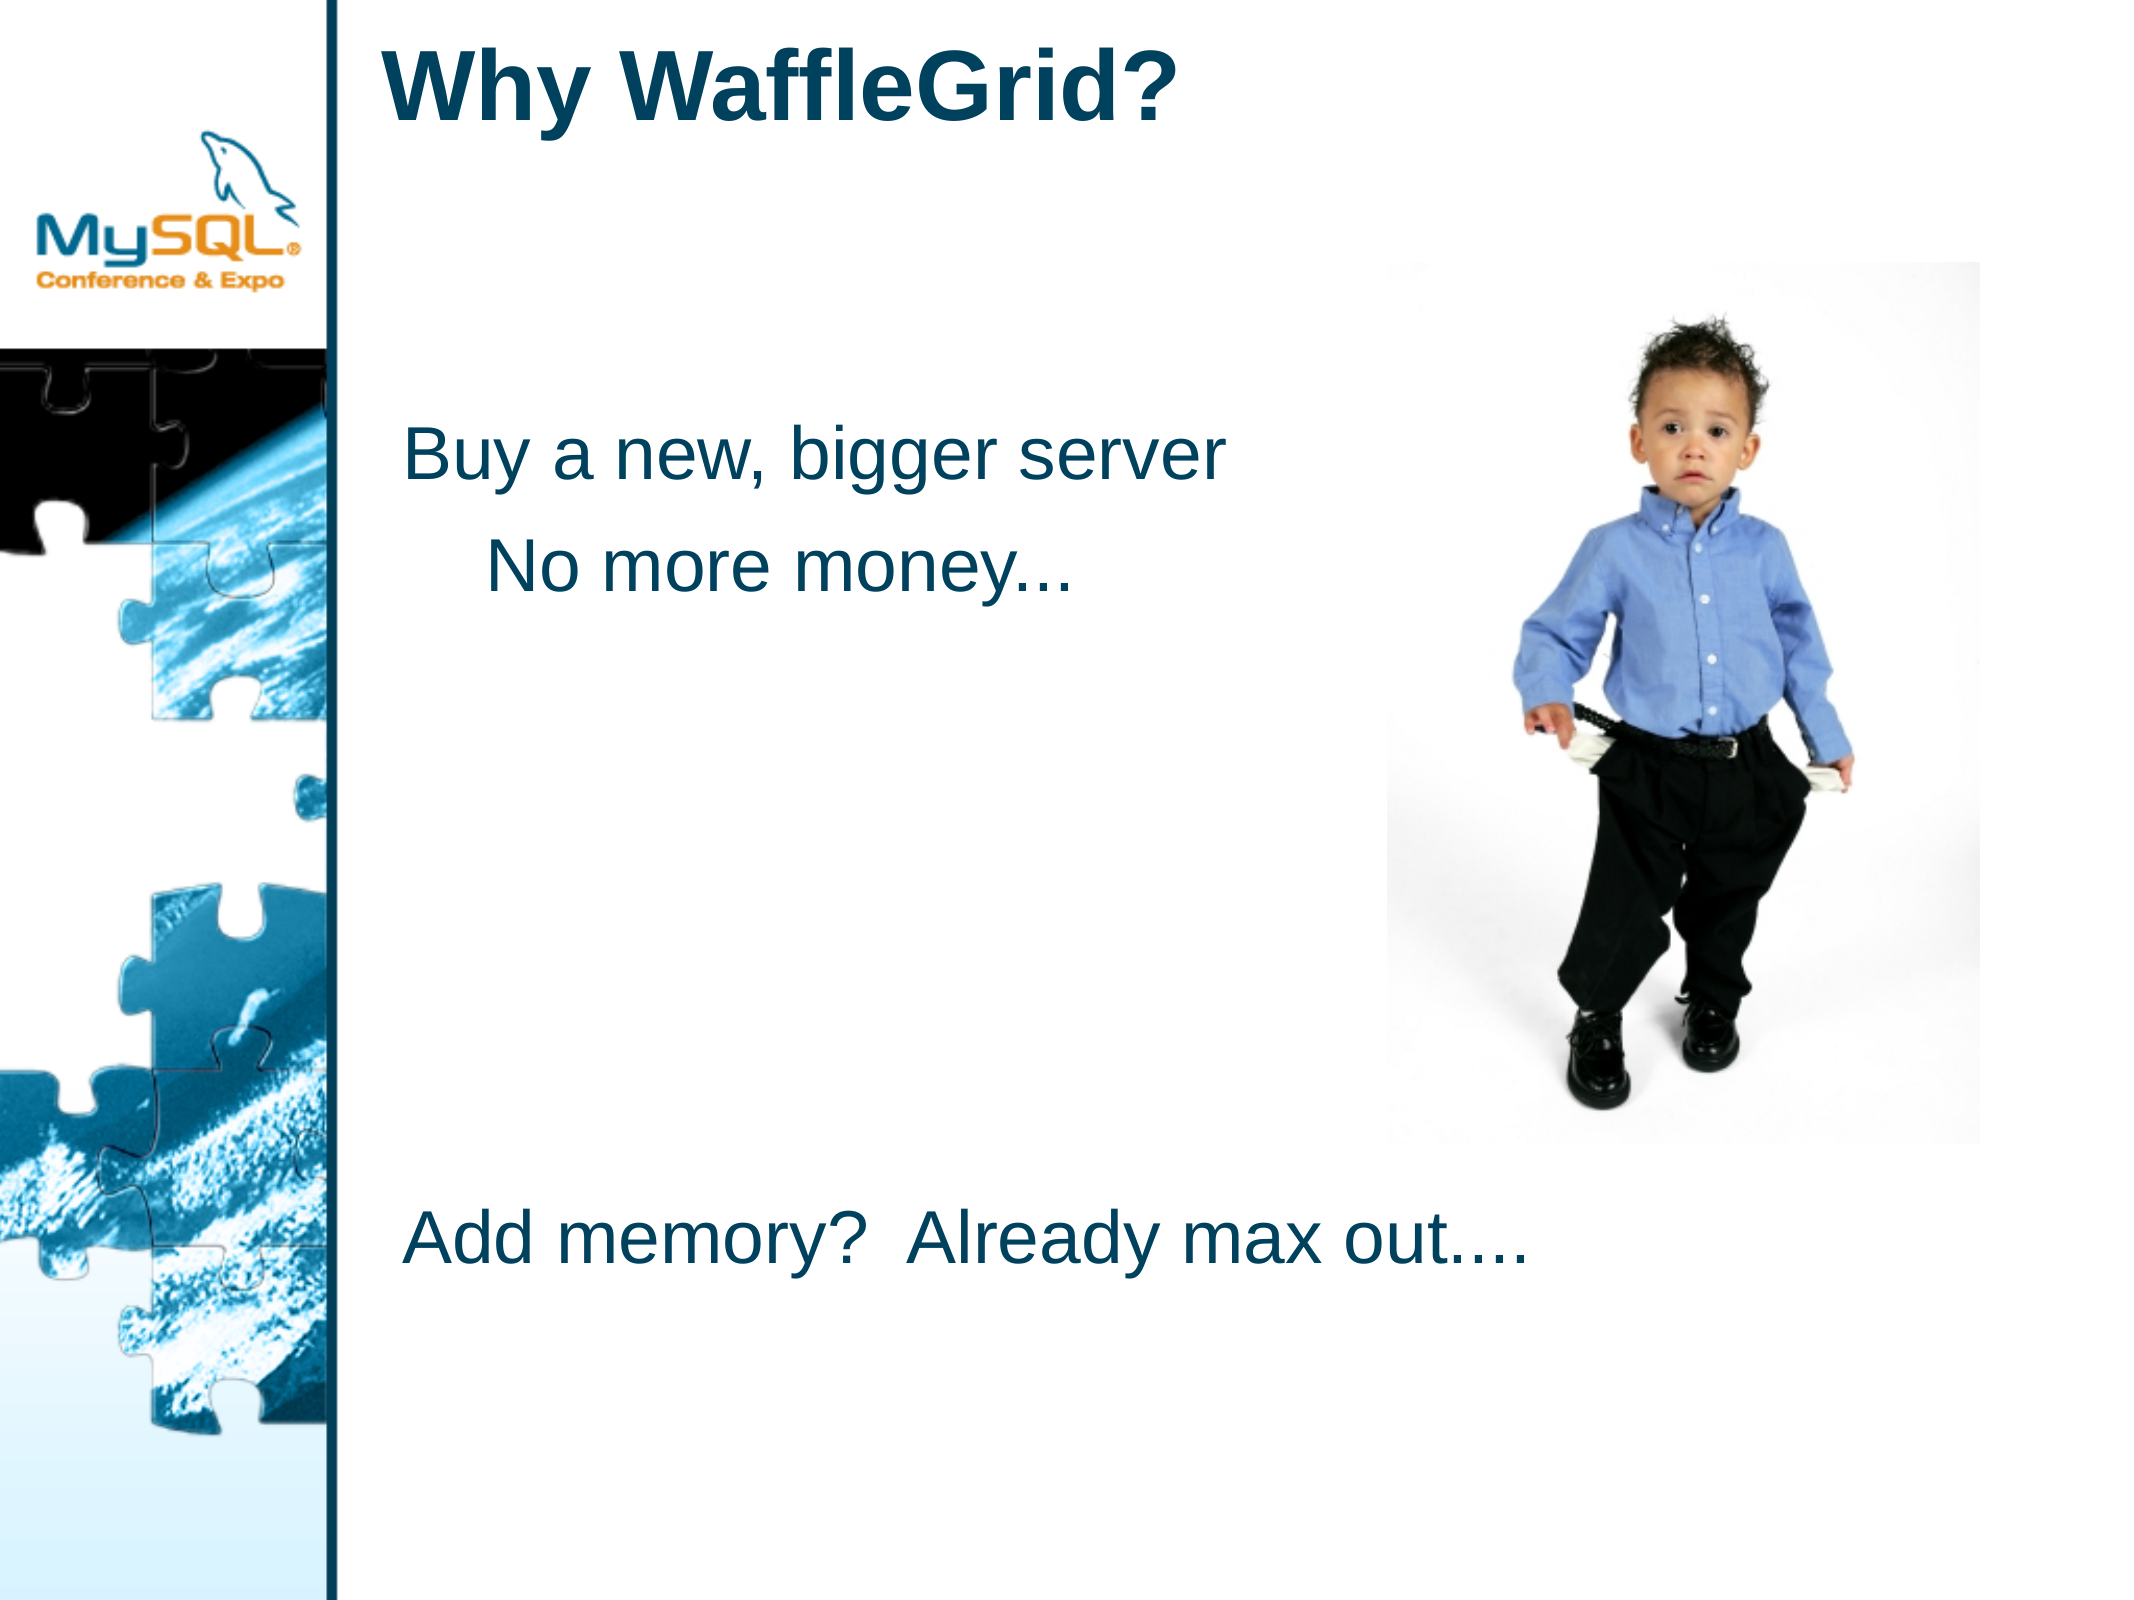

# Why WaffleGrid?
Buy a new, bigger server
 No more money...
Add memory? Already max out....